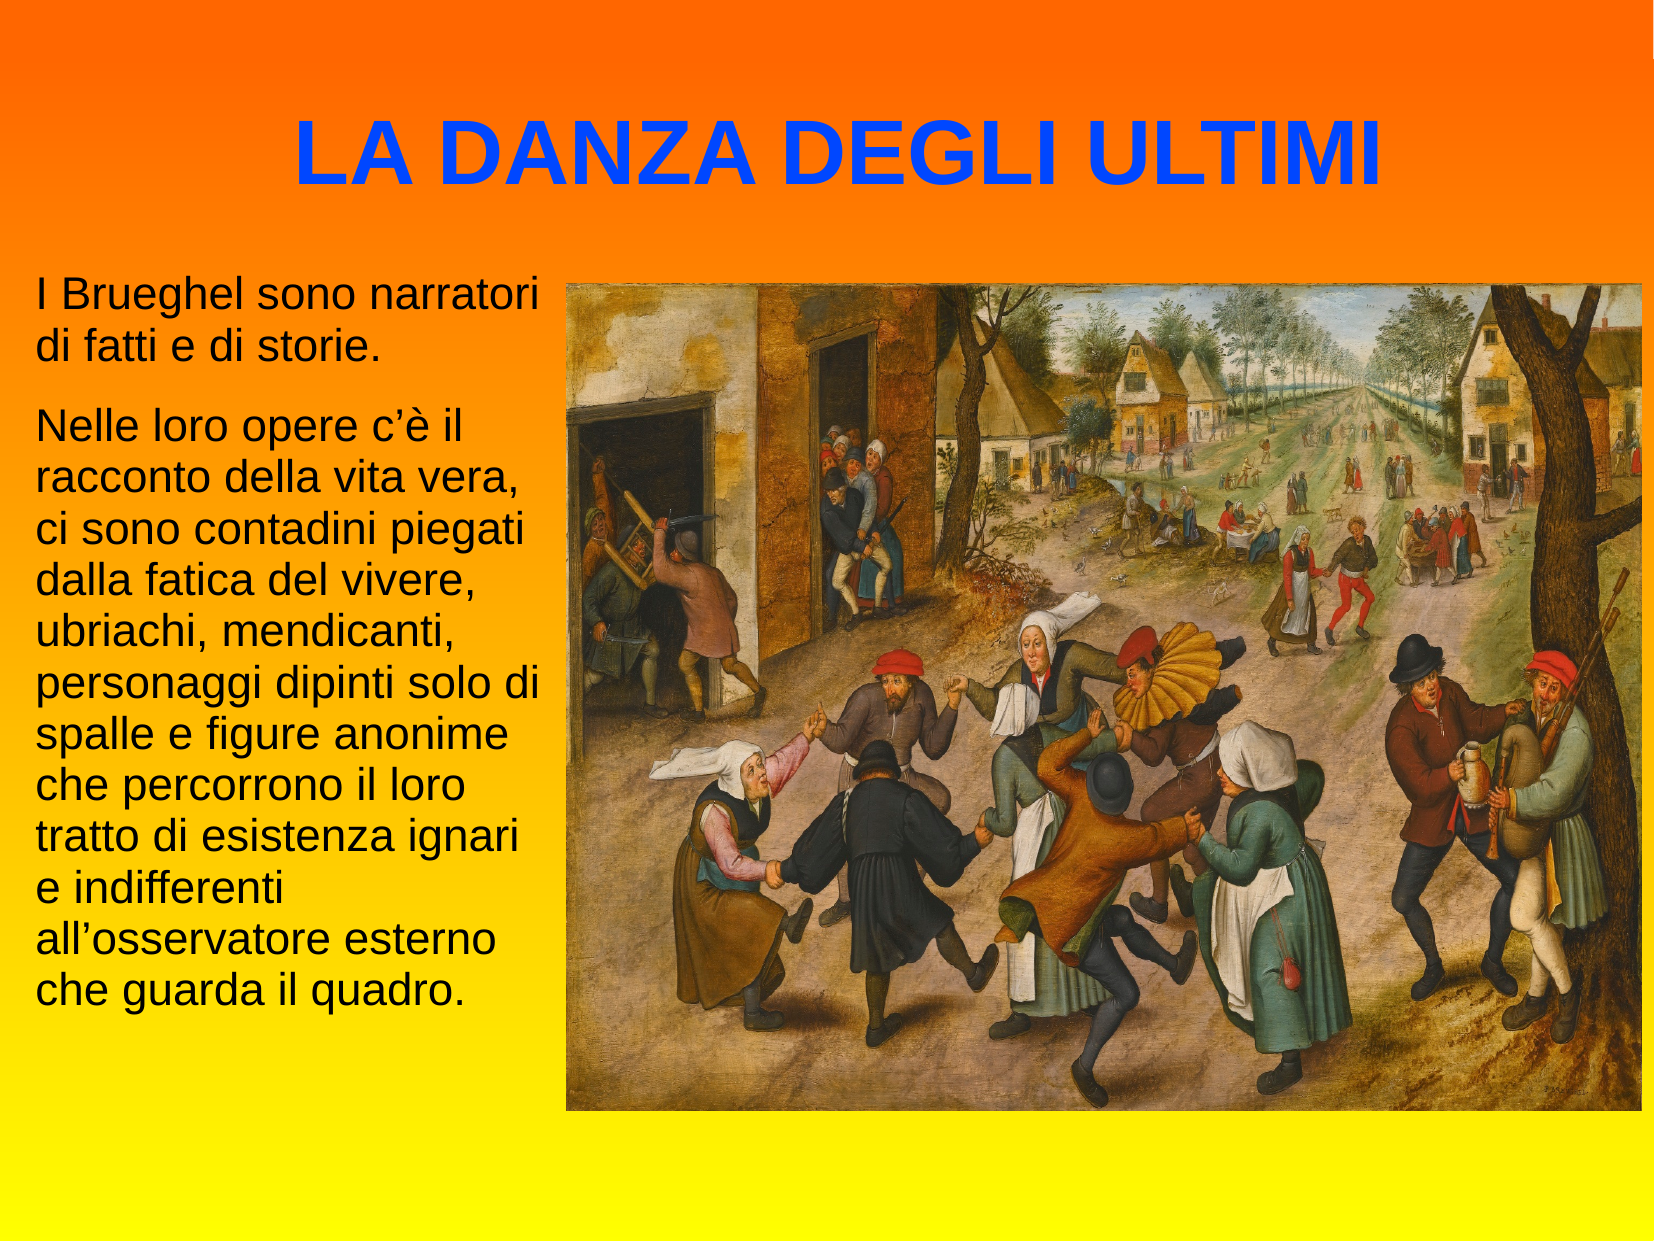

# LA DANZA DEGLI ULTIMI
I Brueghel sono narratori di fatti e di storie.
Nelle loro opere c’è il racconto della vita vera, ci sono contadini piegati dalla fatica del vivere, ubriachi, mendicanti, personaggi dipinti solo di spalle e figure anonime che percorrono il loro tratto di esistenza ignari e indifferenti all’osservatore esterno che guarda il quadro.